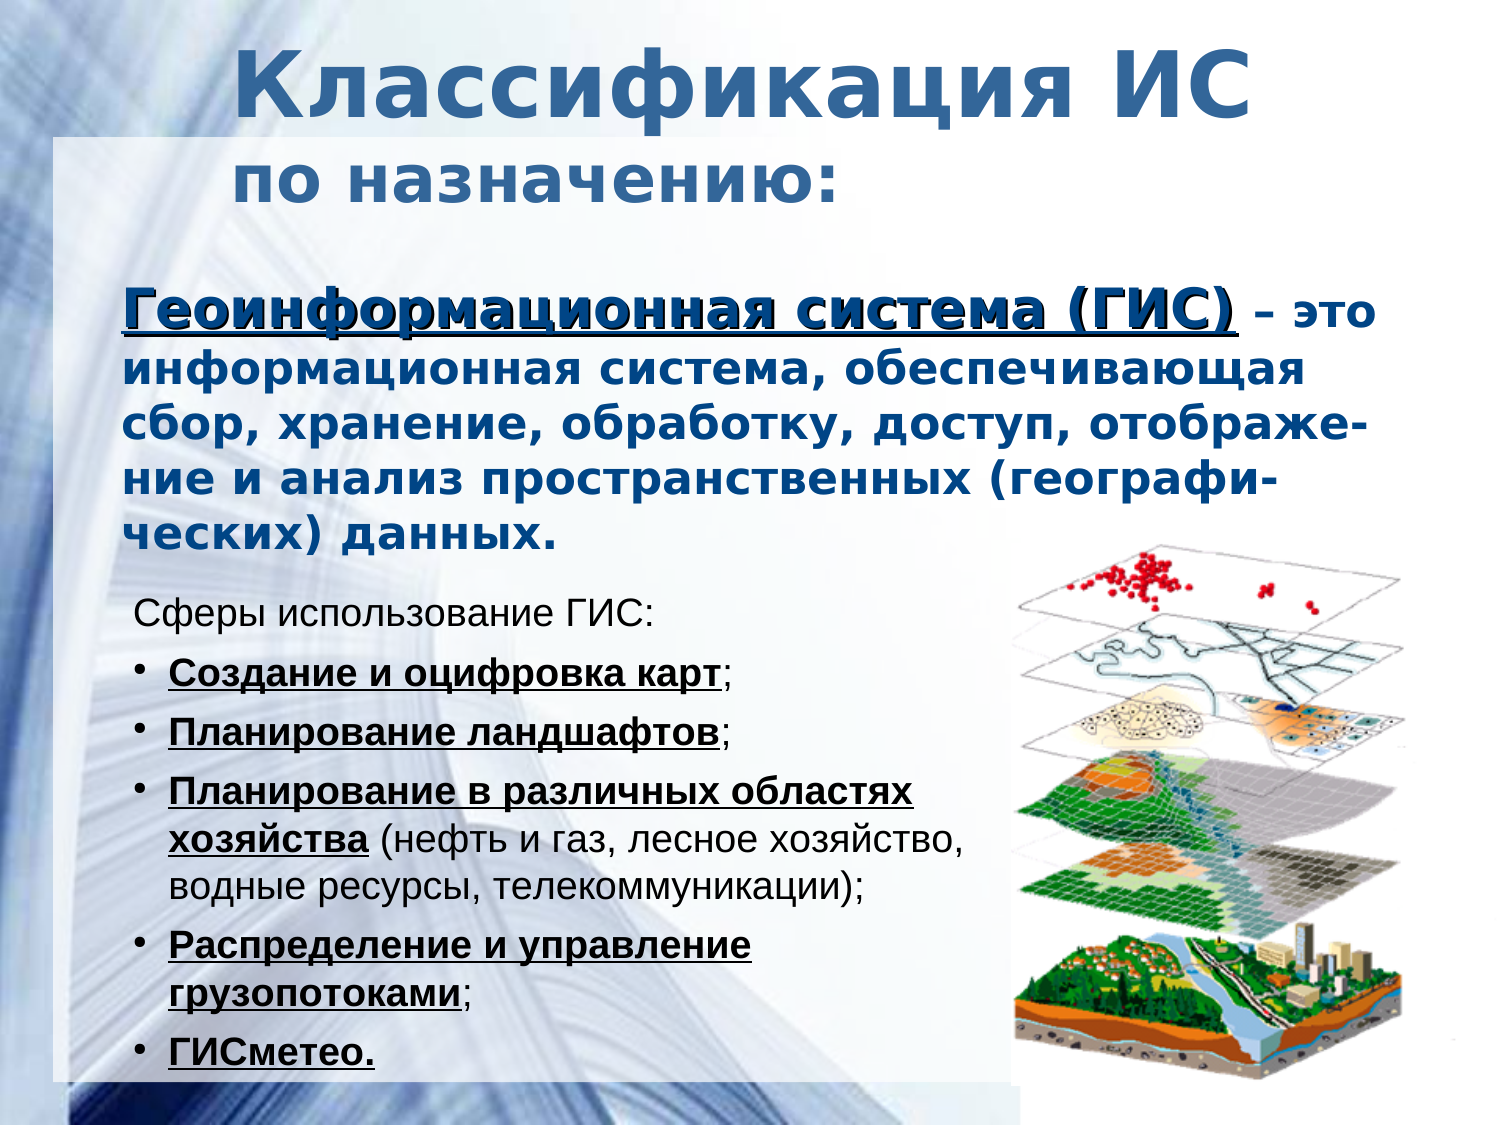

Классификация ИС
по назначению:
Геоинформационная система (ГИС) – это информационная система, обеспечивающая сбор, хранение, обработку, доступ, отображе-ние и анализ пространственных (географи-ческих) данных.
Сферы использование ГИС:
Создание и оцифровка карт;
Планирование ландшафтов;
Планирование в различных областях хозяйства (нефть и газ, лесное хозяйство, водные ресурсы, телекоммуникации);
Распределение и управление грузопотоками;
ГИСметео.